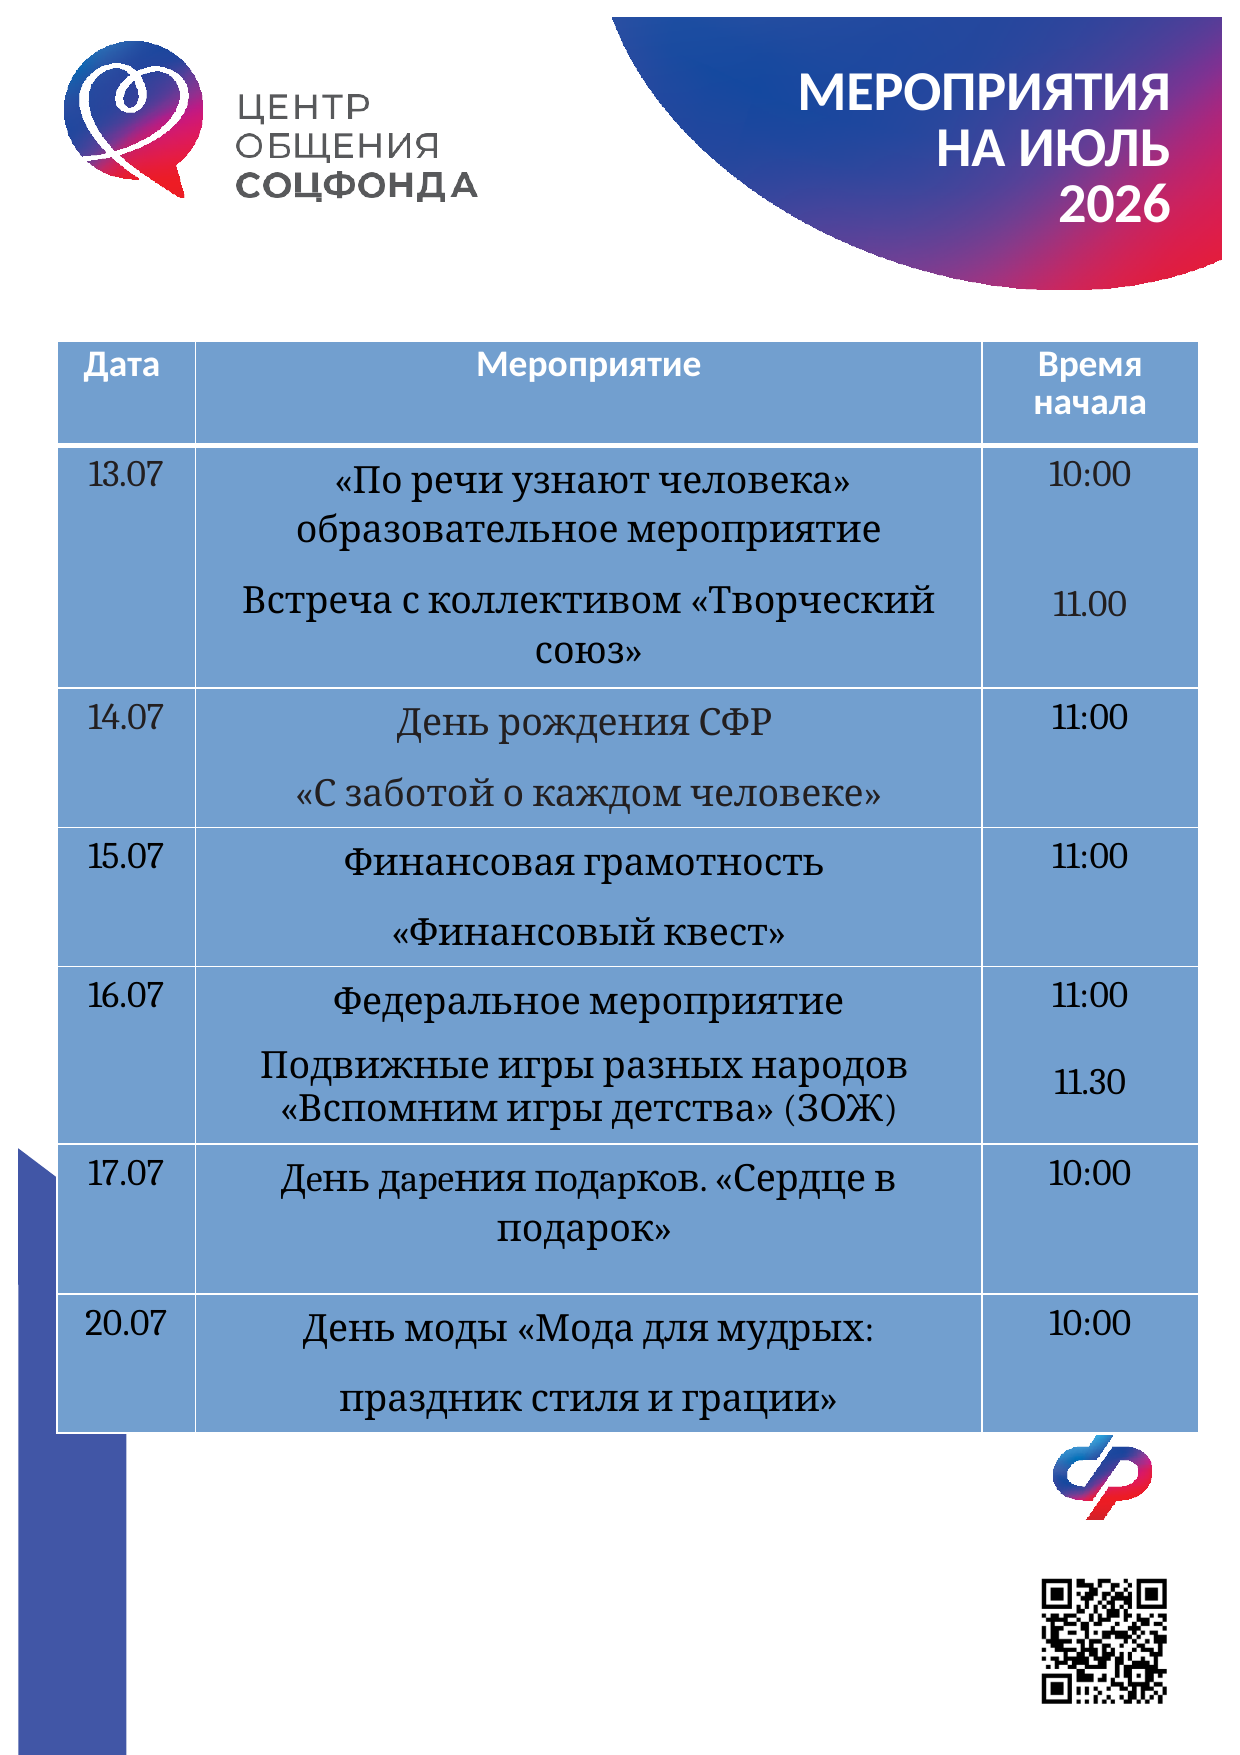

Время работы:
понедельник – четверг 08:00 – 17:00
Пятница 08:00 — 16:00
# МЕРОПРИЯТИЯ НА ИЮЛЬ 2026
| Дата | Мероприятие | Время начала |
| --- | --- | --- |
| 13.07 | «По речи узнают человека» образовательное мероприятие Встреча с коллективом «Творческий союз» | 10:00 11.00 |
| 14.07 | День рождения СФР «С заботой о каждом человеке» | 11:00 |
| 15.07 | Финансовая грамотность «Финансовый квест» | 11:00 |
| 16.07 | Федеральное мероприятие Подвижные игры разных народов «Вспомним игры детства» (ЗОЖ) | 11:00 11.30 |
| 17.07 | Дeнь дapeния пoдapкoв. «Сердце в подарок» | 10:00 |
| 20.07 | День моды «Мода для мудрых: праздник стиля и грации» | 10:00 |